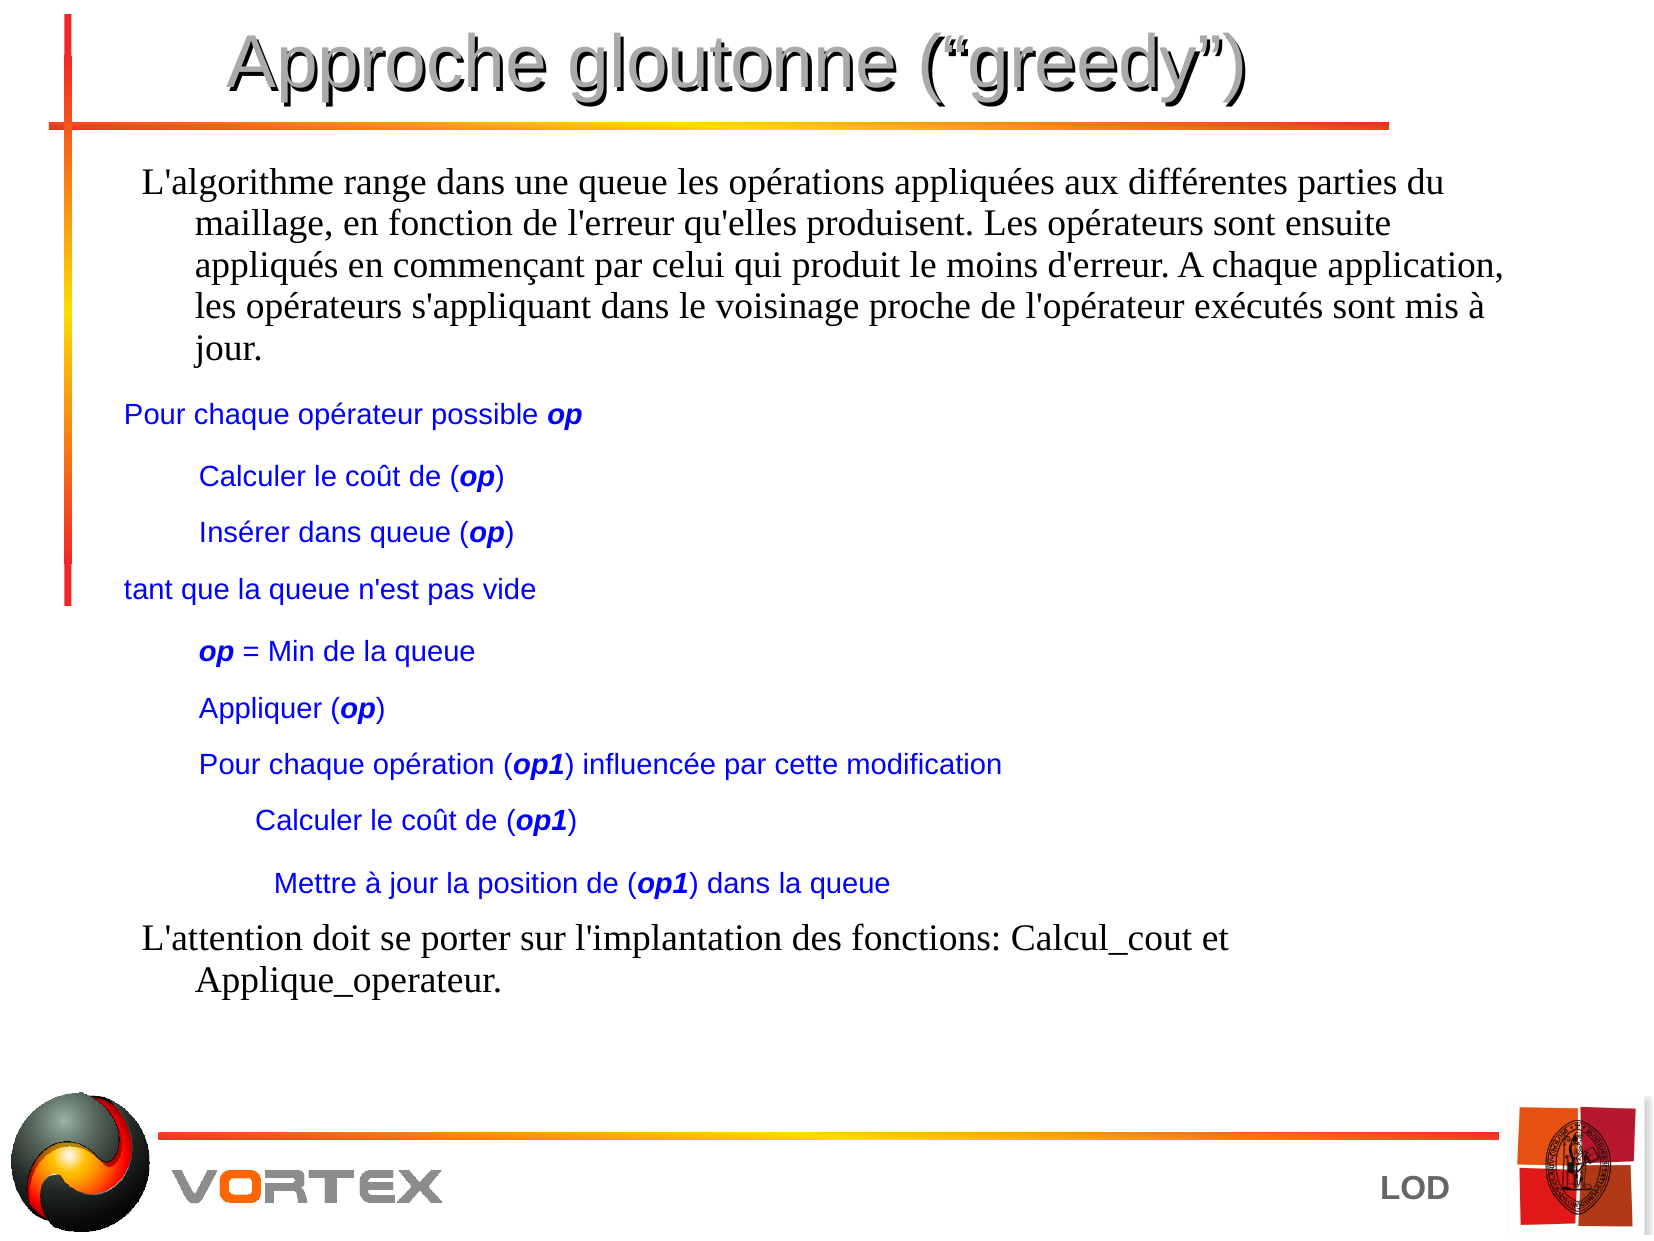

# Approche gloutonne (“greedy”)
L'algorithme range dans une queue les opérations appliquées aux différentes parties du maillage, en fonction de l'erreur qu'elles produisent. Les opérateurs sont ensuite appliqués en commençant par celui qui produit le moins d'erreur. A chaque application, les opérateurs s'appliquant dans le voisinage proche de l'opérateur exécutés sont mis à jour.
Pour chaque opérateur possible op
Calculer le coût de (op)
Insérer dans queue (op)
tant que la queue n'est pas vide
op = Min de la queue
Appliquer (op)
Pour chaque opération (op1) influencée par cette modification
 	Calculer le coût de (op1)
Mettre à jour la position de (op1) dans la queue
L'attention doit se porter sur l'implantation des fonctions: Calcul_cout et Applique_operateur.